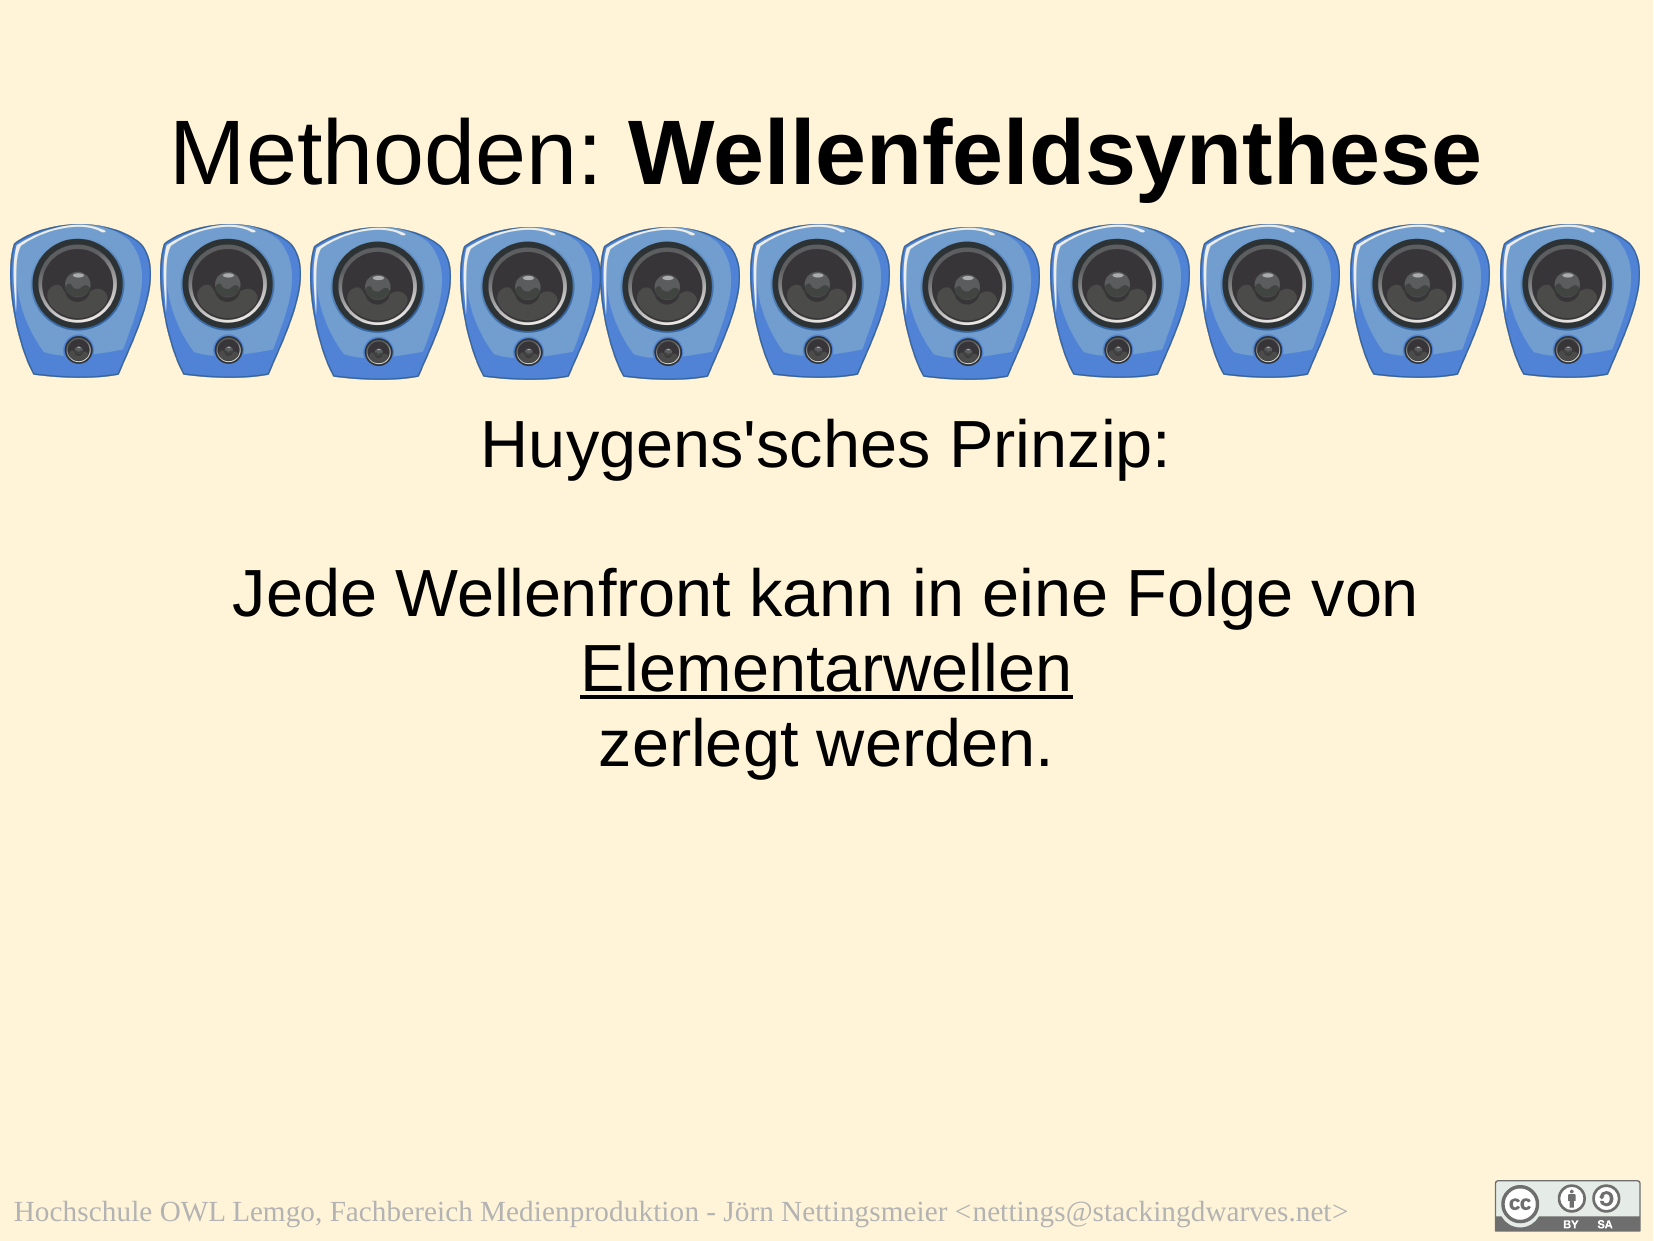

# Methoden: Wellenfeldsynthese
Huygens'sches Prinzip:
Jede Wellenfront kann in eine Folge von
Elementarwellen
zerlegt werden.